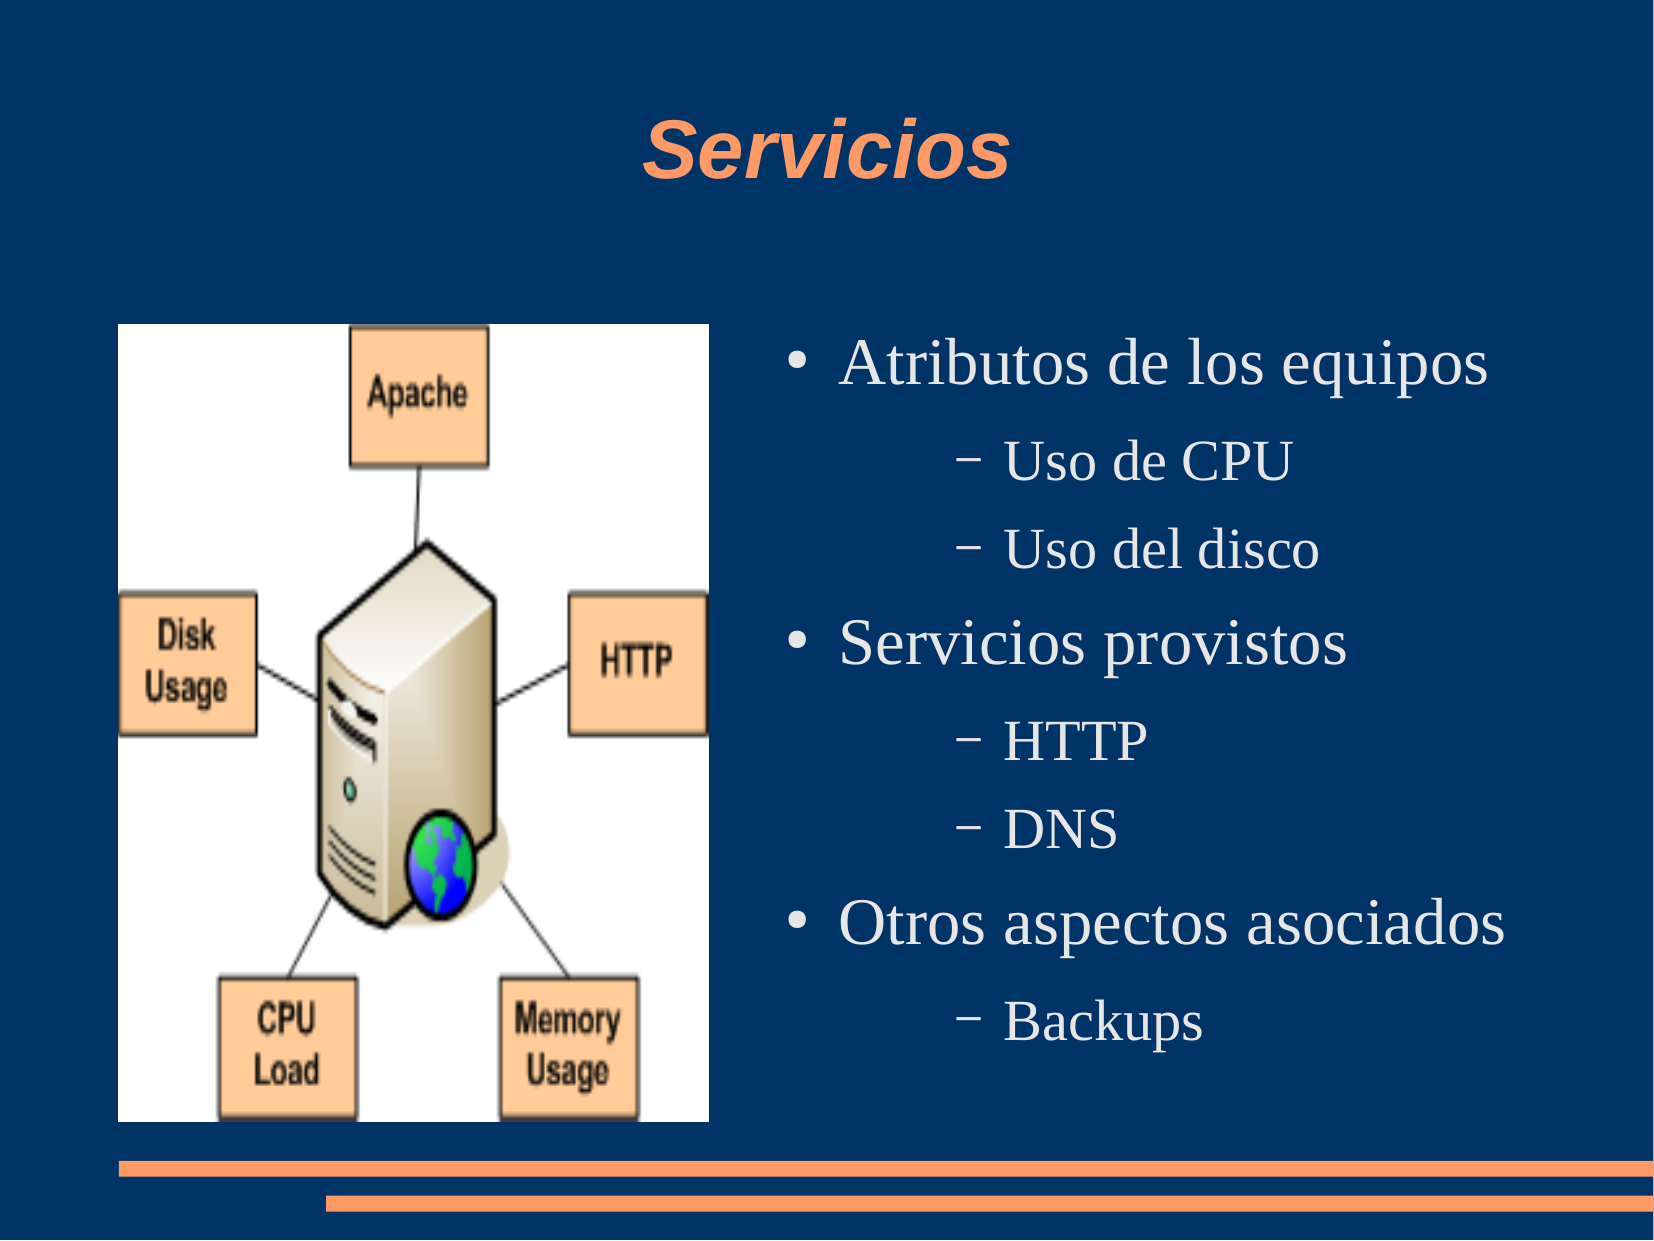

# Servicios
Atributos de los equipos
Uso de CPU
Uso del disco
Servicios provistos
HTTP
DNS
Otros aspectos asociados
Backups